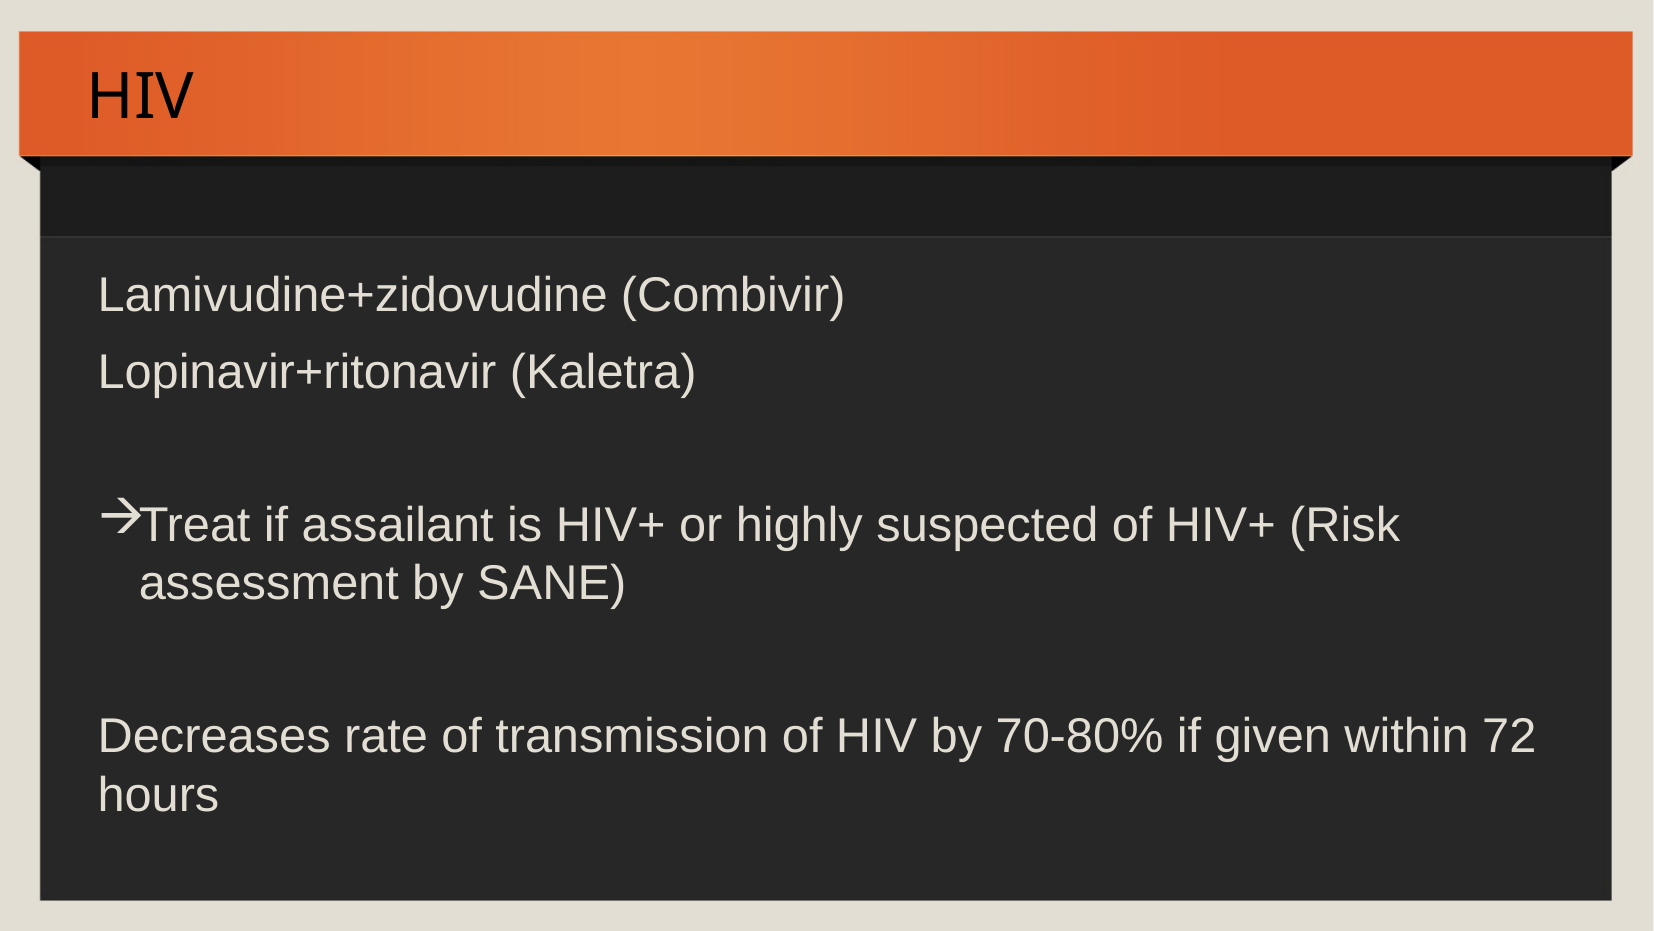

# HIV
Lamivudine+zidovudine (Combivir)
Lopinavir+ritonavir (Kaletra)
Treat if assailant is HIV+ or highly suspected of HIV+ (Risk assessment by SANE)
Decreases rate of transmission of HIV by 70-80% if given within 72 hours